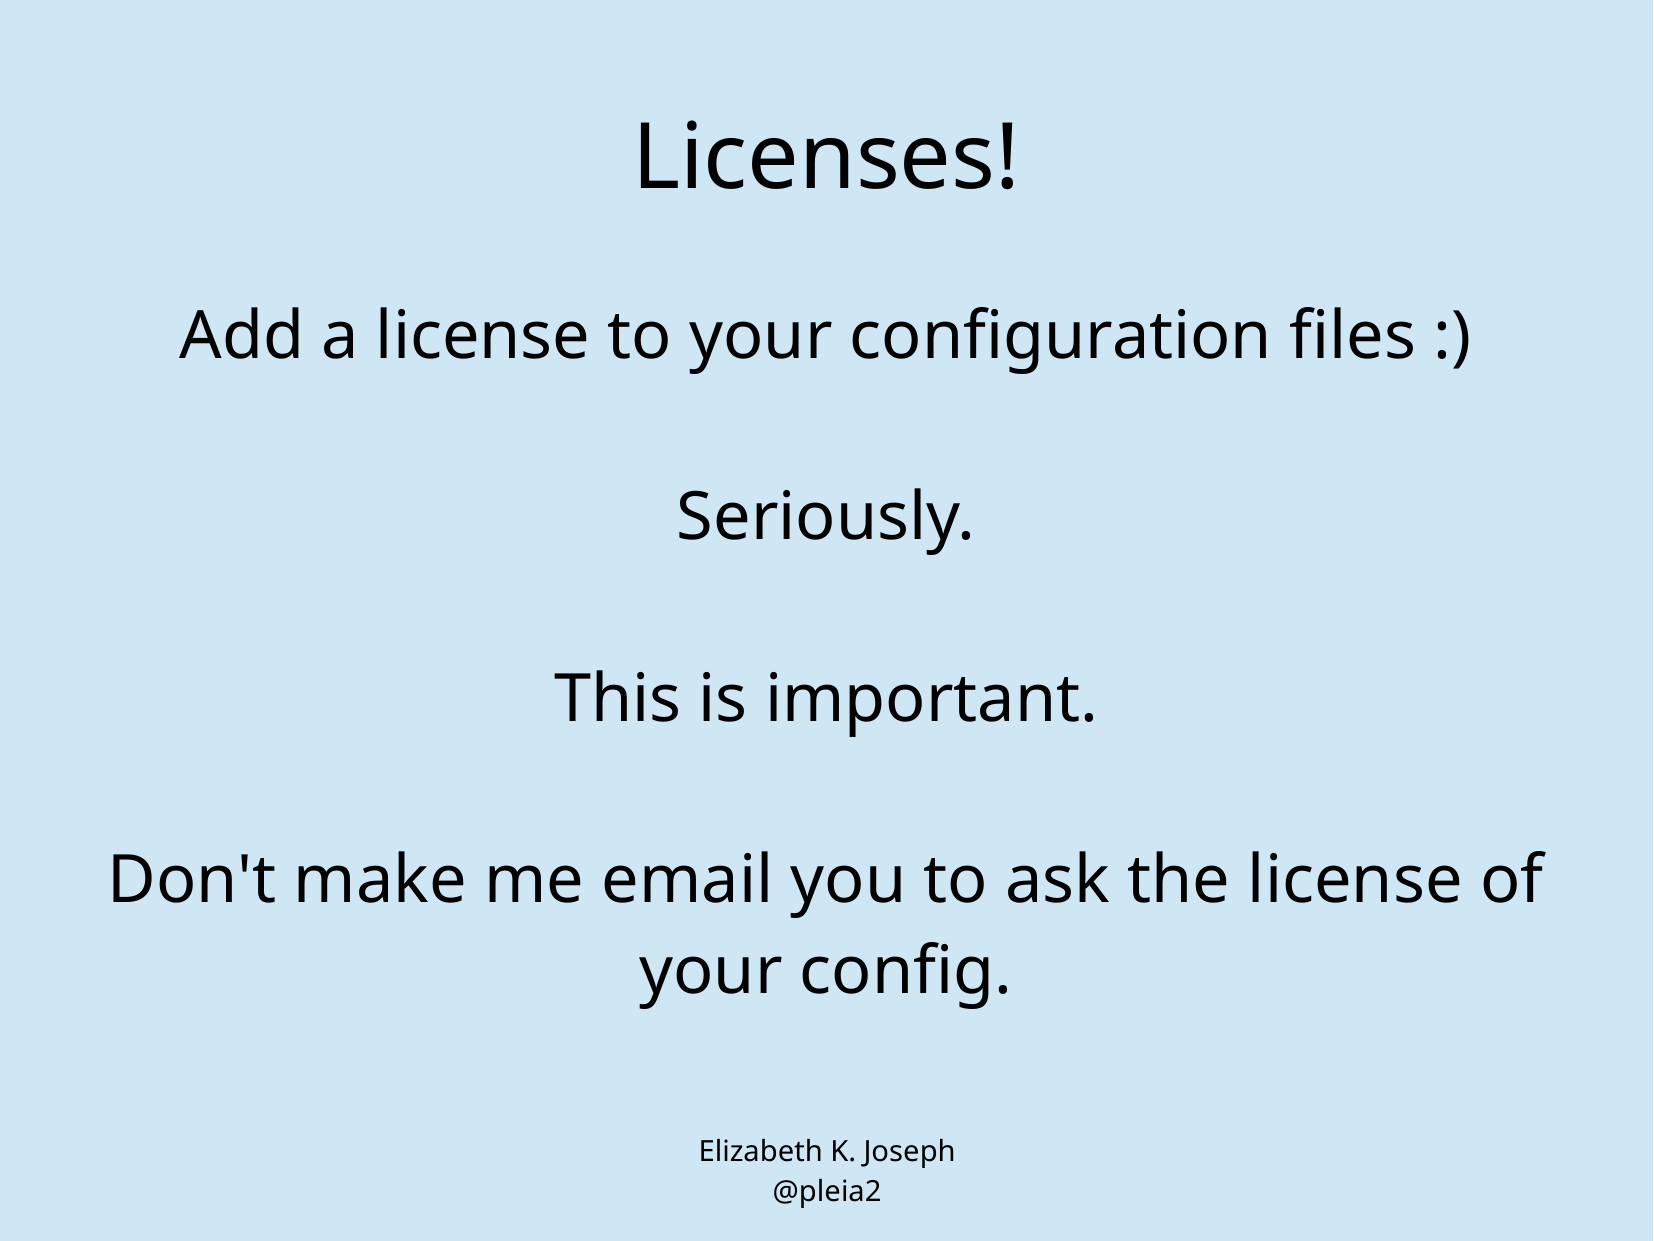

Licenses!
# Add a license to your configuration files :)
Seriously.
This is important.
Don't make me email you to ask the license of your config.